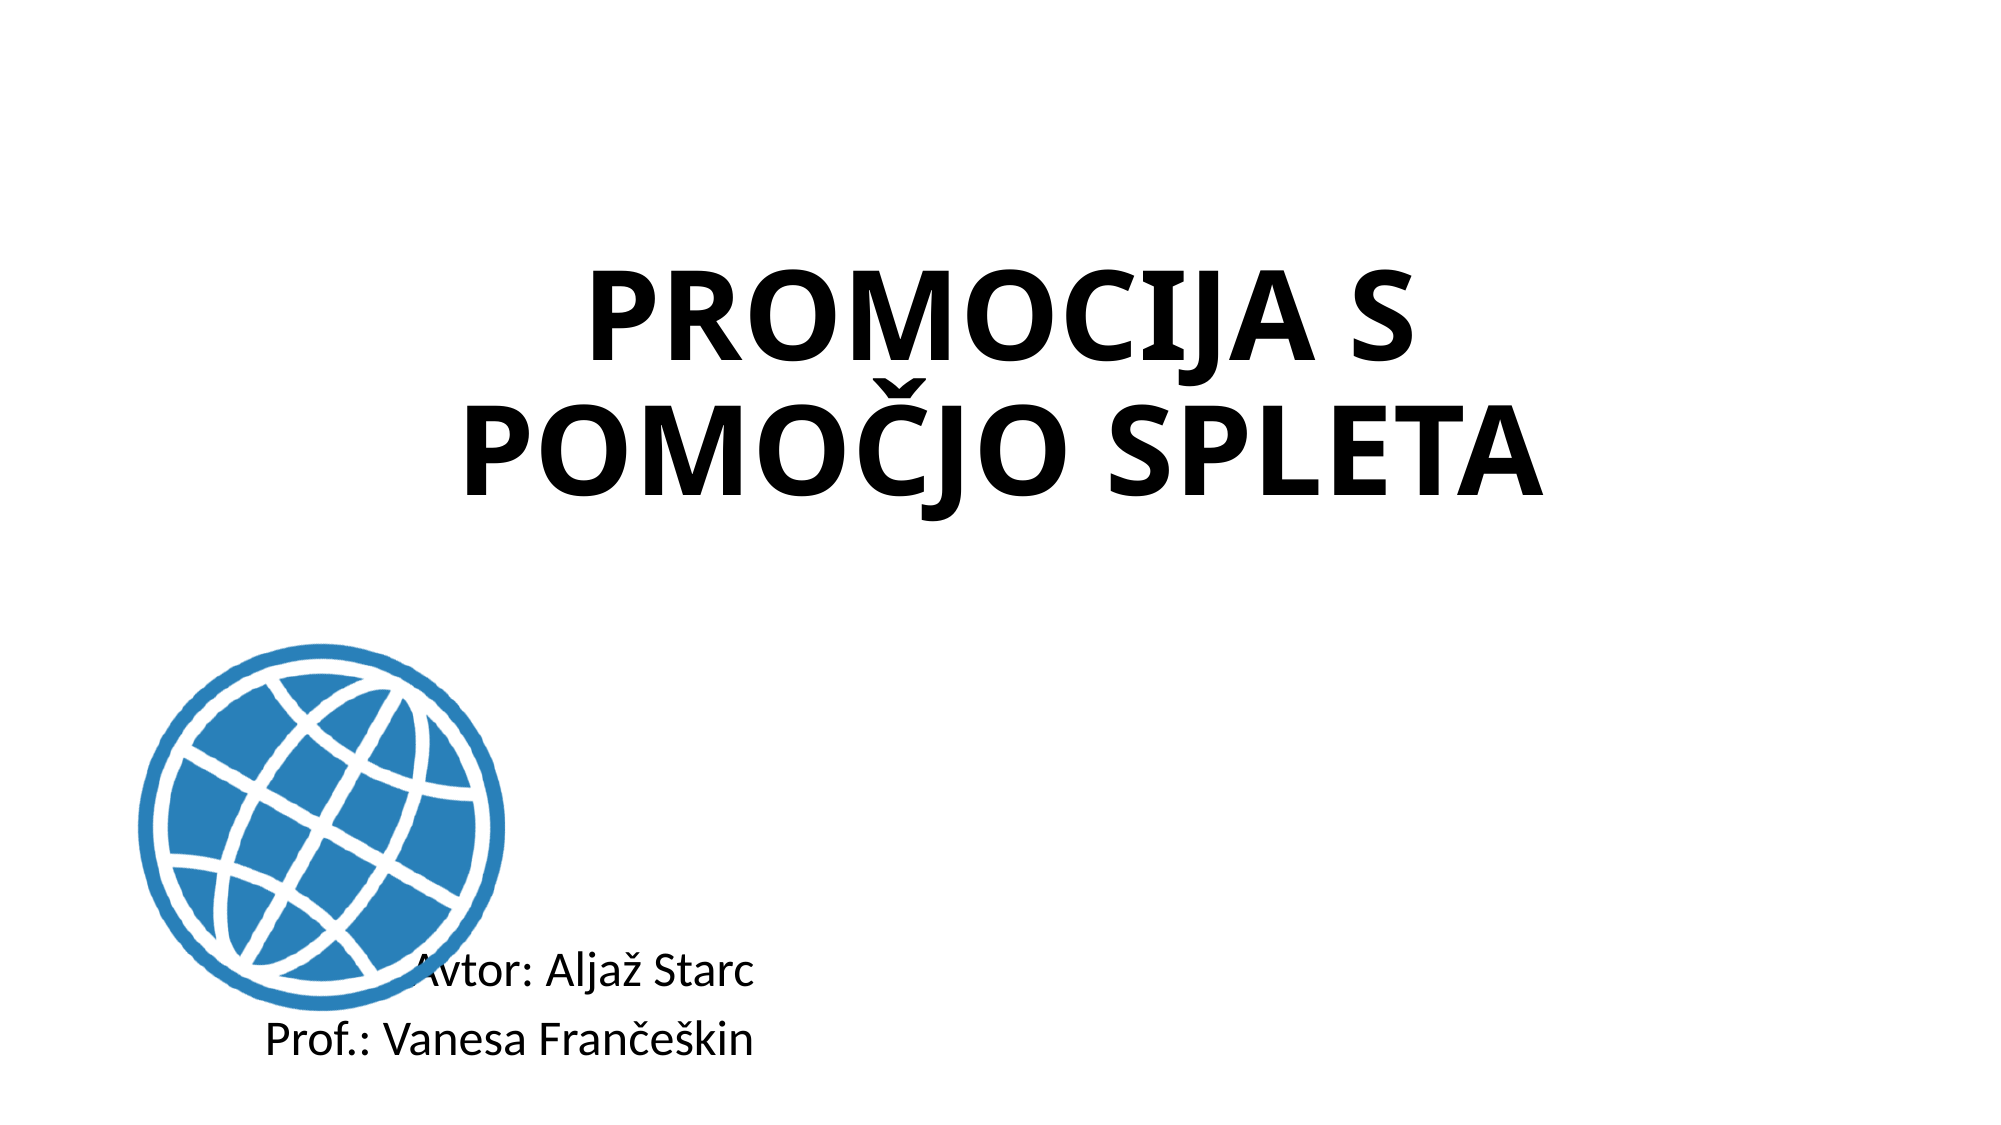

# PROMOCIJA S POMOČJO SPLETA
Avtor: Aljaž Starc
Prof.: Vanesa Frančeškin